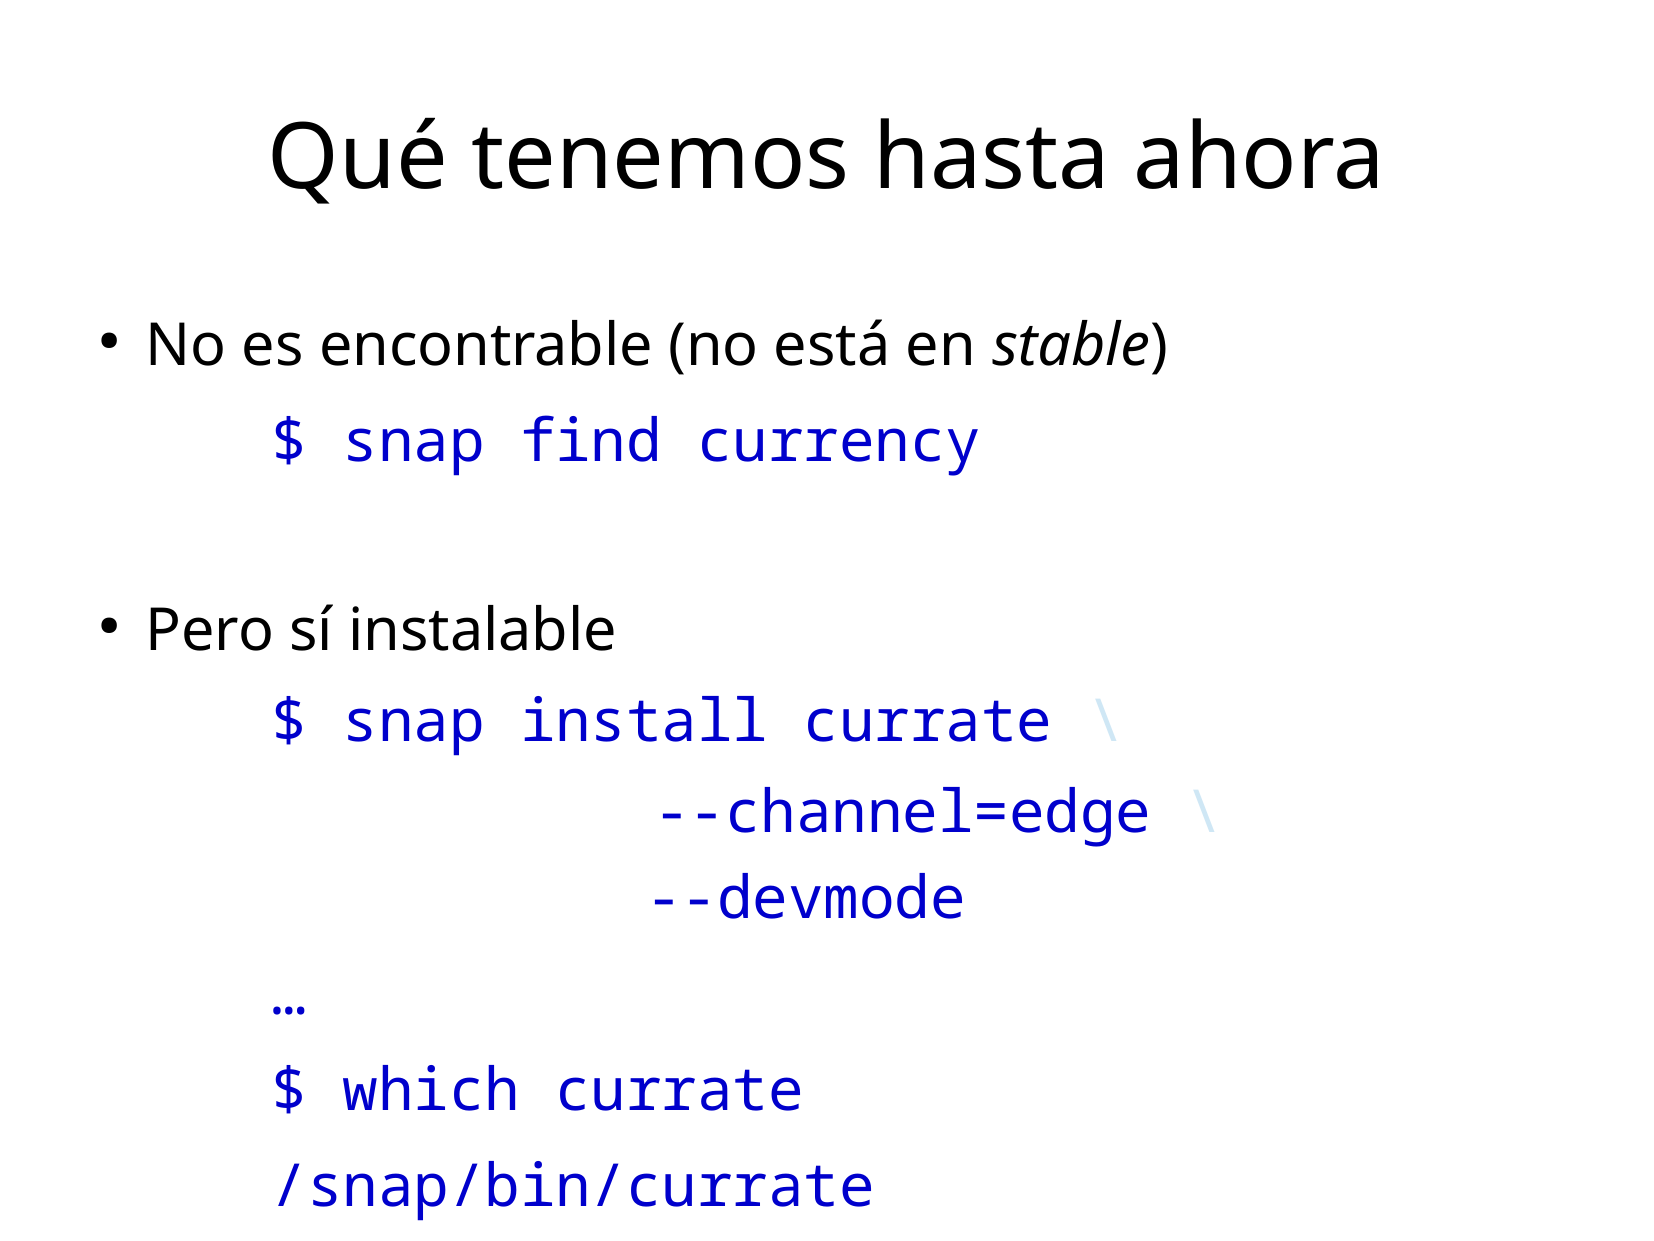

# Qué tenemos hasta ahora
No es encontrable (no está en stable)
$ snap find currency
Pero sí instalable
$ snap install currate \
 --channel=edge \
 --devmode
…
$ which currate
/snap/bin/currate